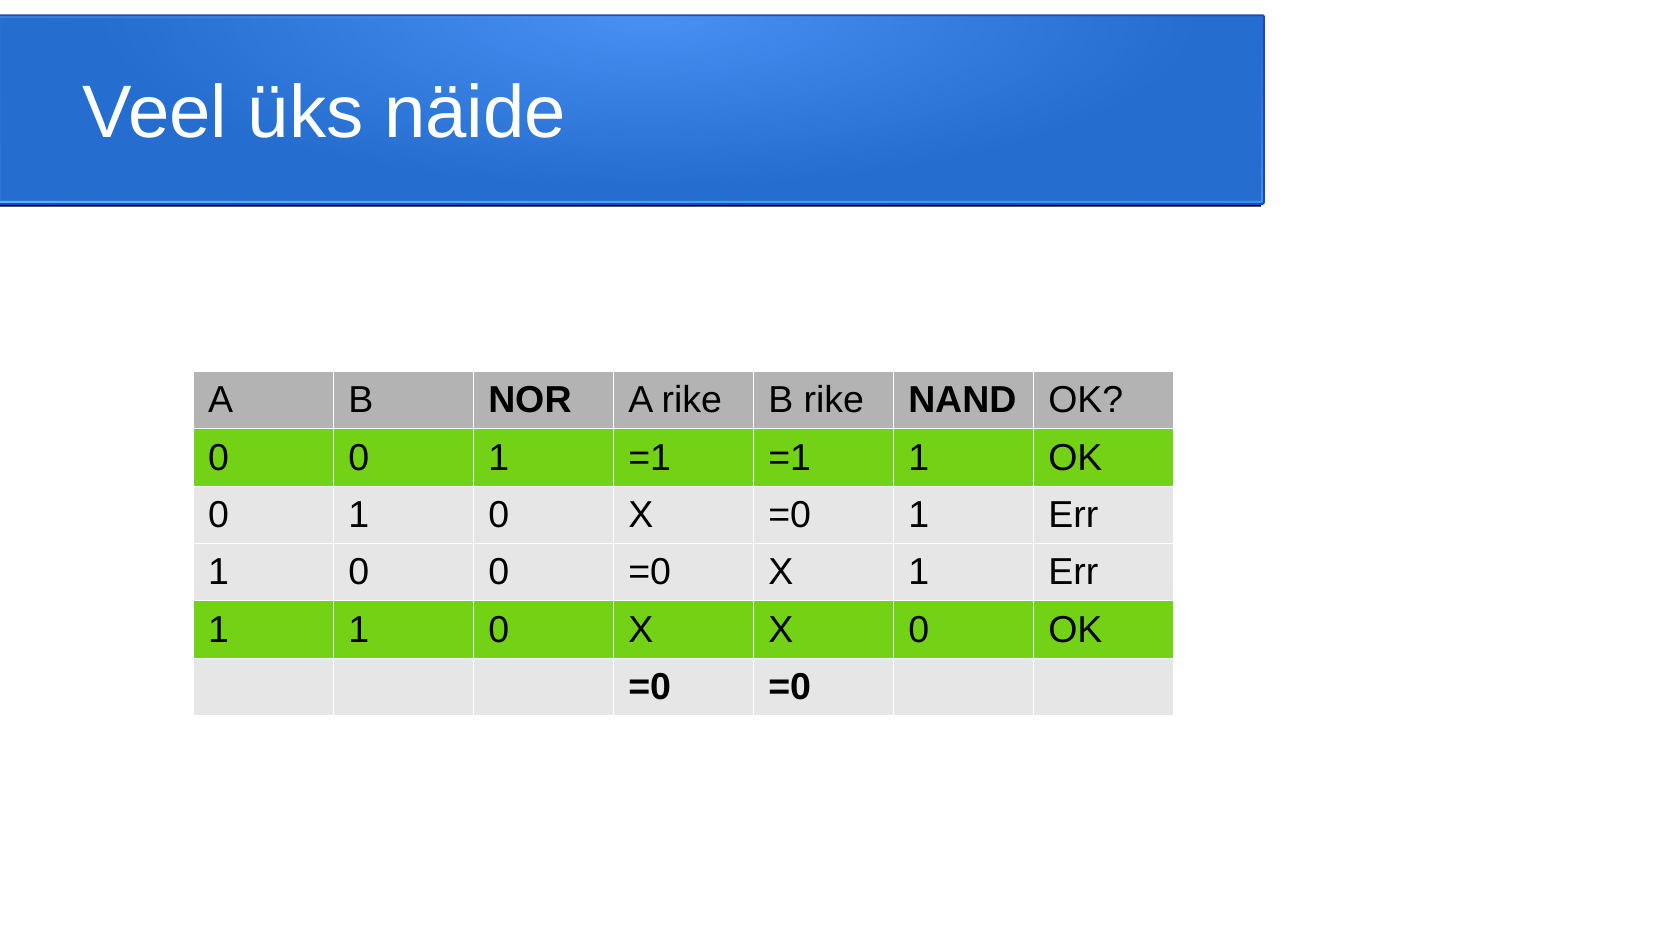

# Veel üks näide
| A | B | NOR | A rike | B rike | NAND | OK? |
| --- | --- | --- | --- | --- | --- | --- |
| 0 | 0 | 1 | =1 | =1 | 1 | OK |
| 0 | 1 | 0 | X | =0 | 1 | Err |
| 1 | 0 | 0 | =0 | X | 1 | Err |
| 1 | 1 | 0 | X | X | 0 | OK |
| | | | =0 | =0 | | |